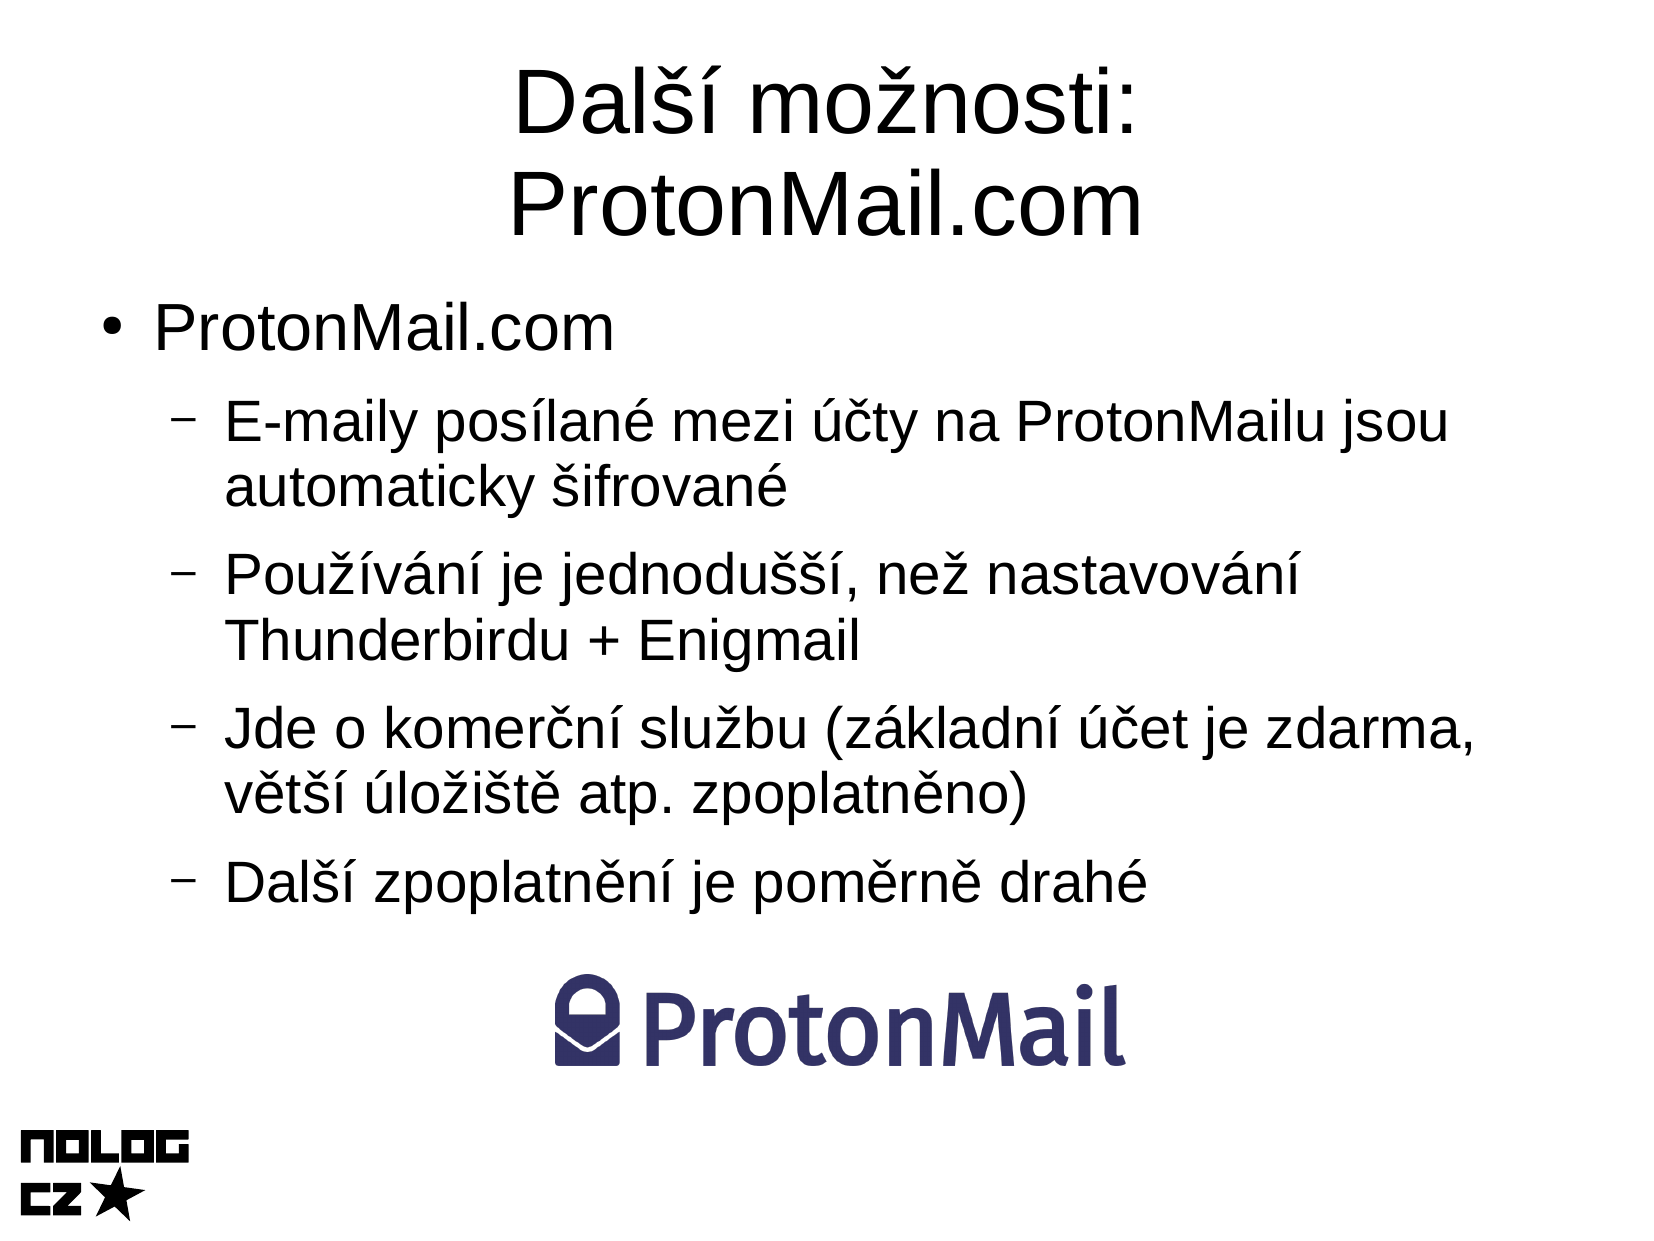

# Další možnosti: ProtonMail.com
ProtonMail.com
E-maily posílané mezi účty na ProtonMailu jsou automaticky šifrované
Používání je jednodušší, než nastavování Thunderbirdu + Enigmail
Jde o komerční službu (základní účet je zdarma, větší úložiště atp. zpoplatněno)
Další zpoplatnění je poměrně drahé